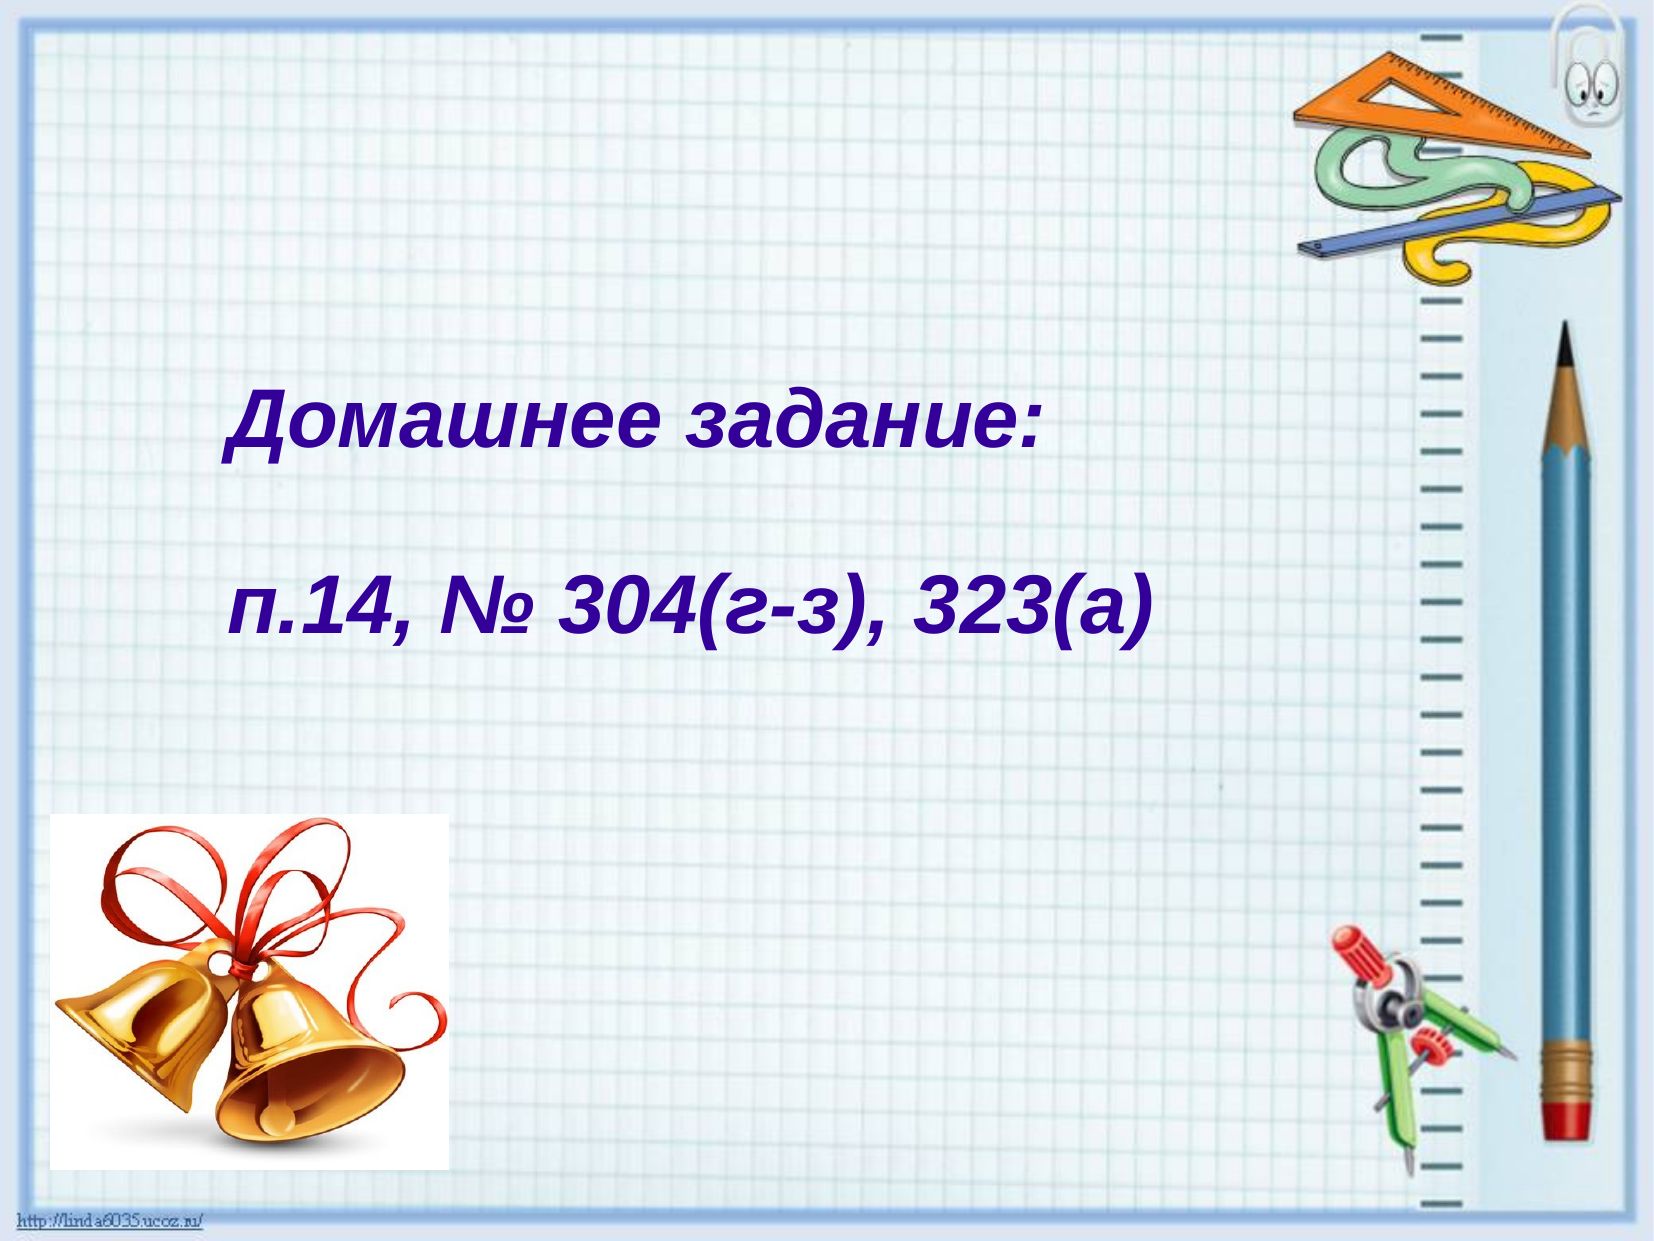

#
Домашнее задание:
п.14, № 304(г-з), 323(а)